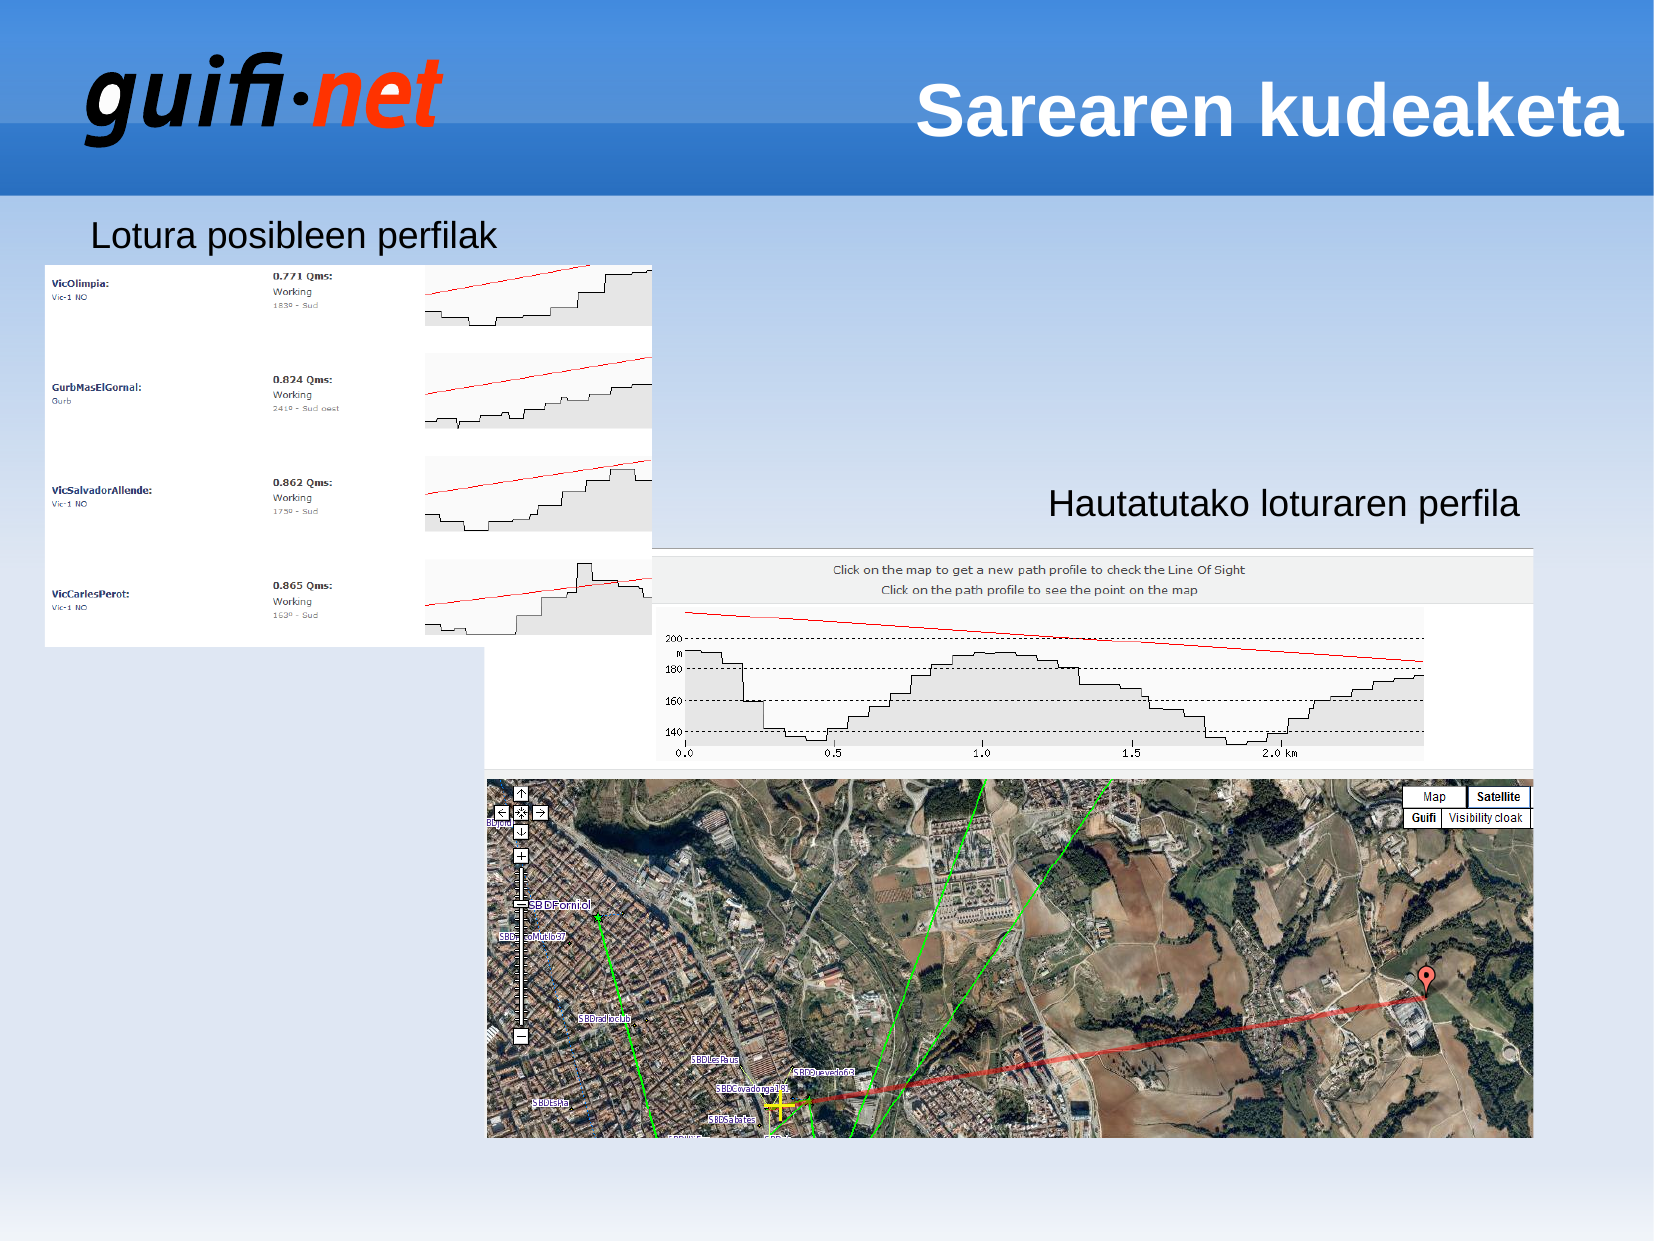

# Sarearen kudeaketa
Lotura posibleen perfilak
Hautatutako loturaren perfila